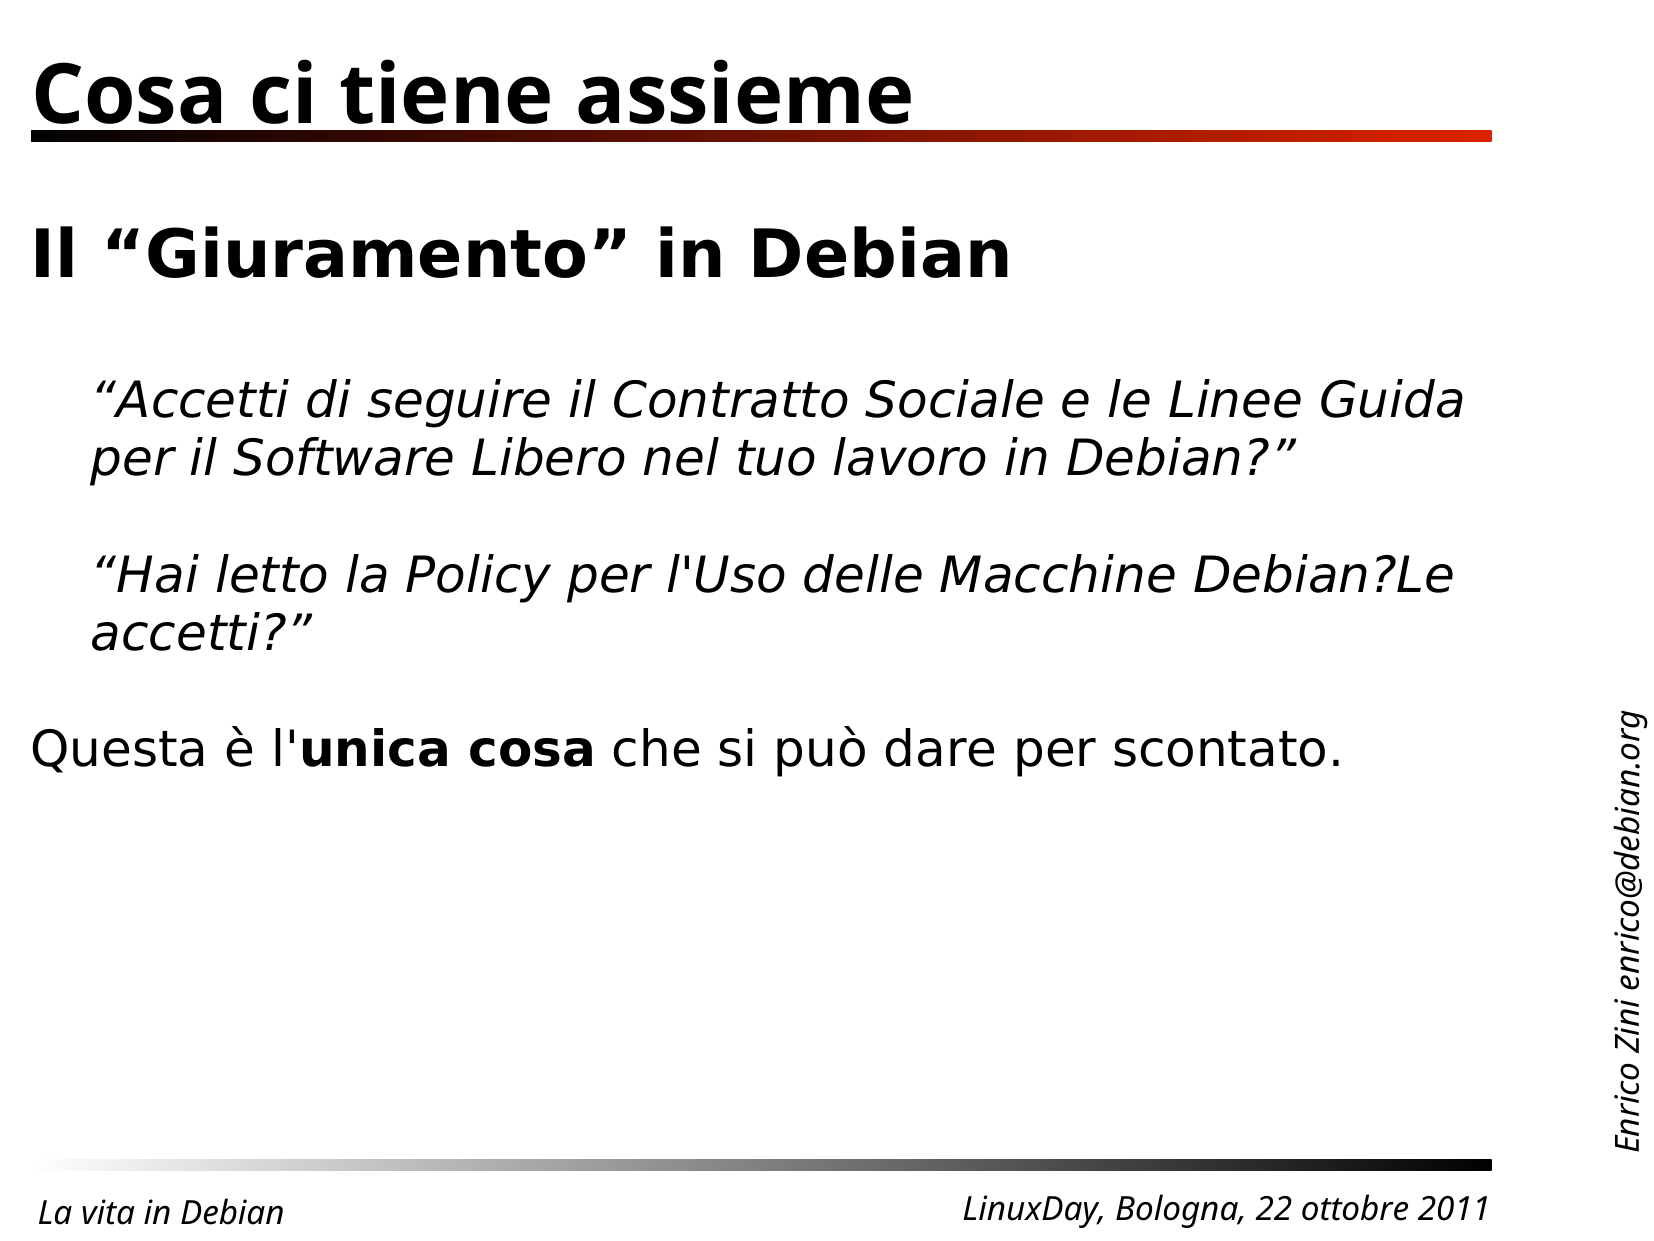

Cosa ci tiene assieme
Il “Giuramento” in Debian
“Accetti di seguire il Contratto Sociale e le Linee Guida per il Software Libero nel tuo lavoro in Debian?”
“Hai letto la Policy per l'Uso delle Macchine Debian?Le accetti?”
Questa è l'unica cosa che si può dare per scontato.